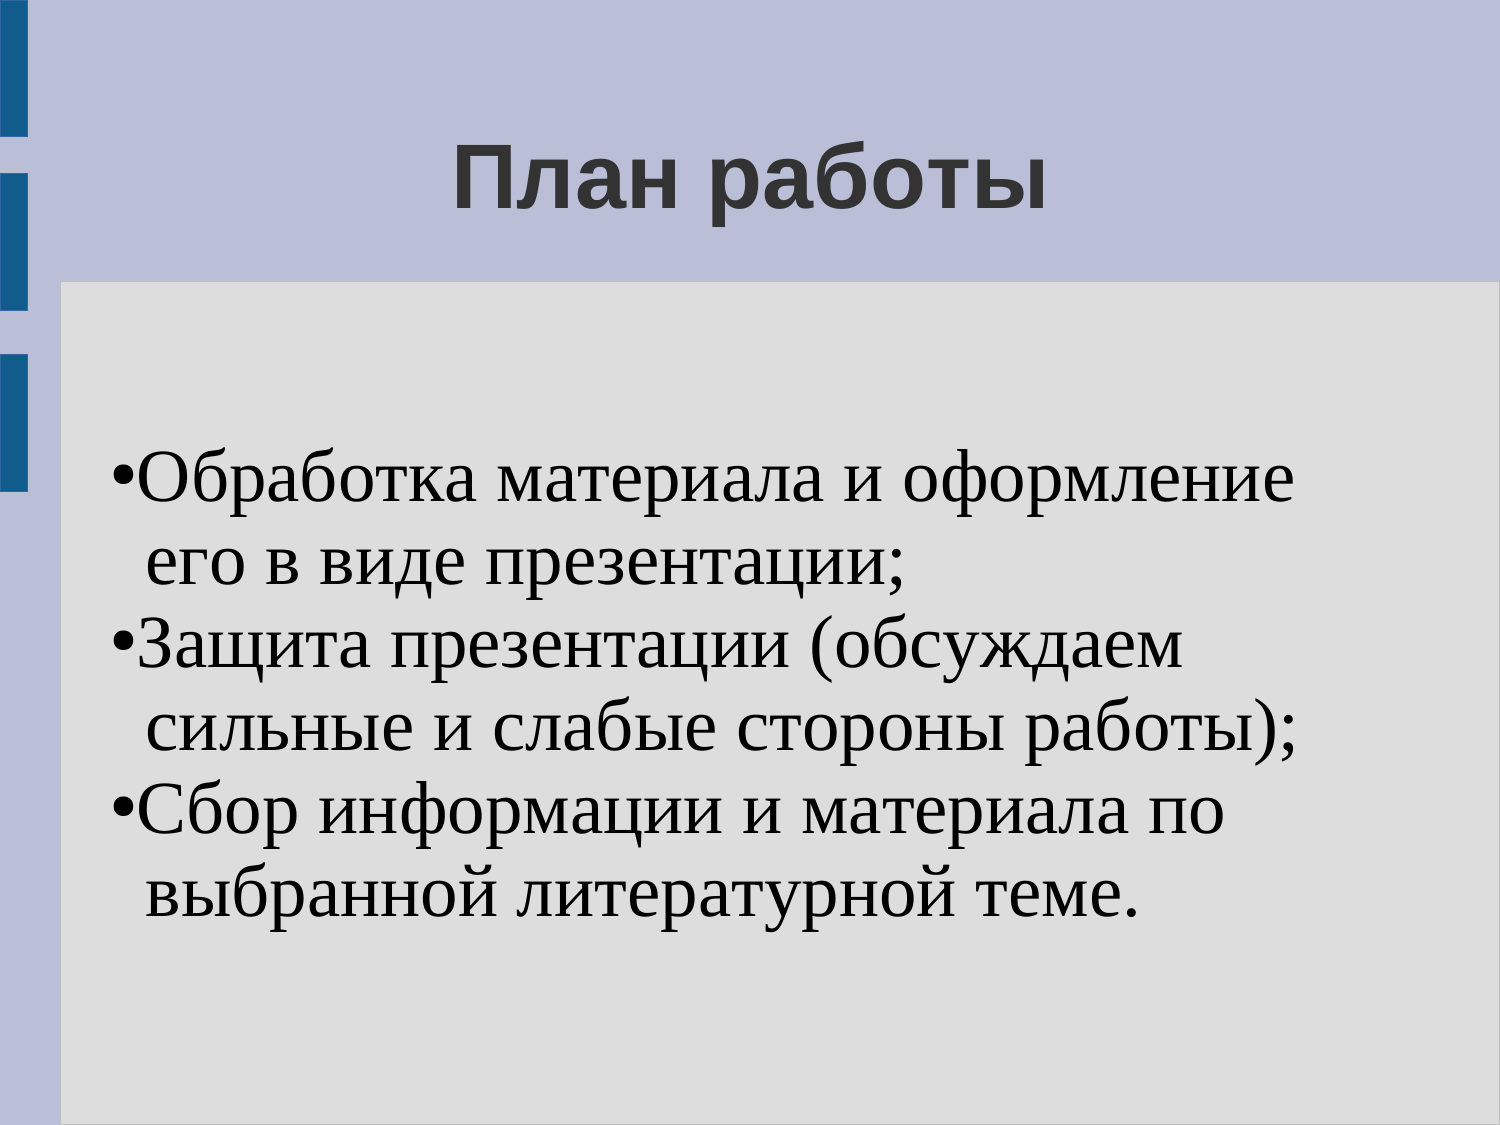

# План работы
Обработка материала и оформление его в виде презентации;
Защита презентации (обсуждаем сильные и слабые стороны работы);
Сбор информации и материала по выбранной литературной теме.